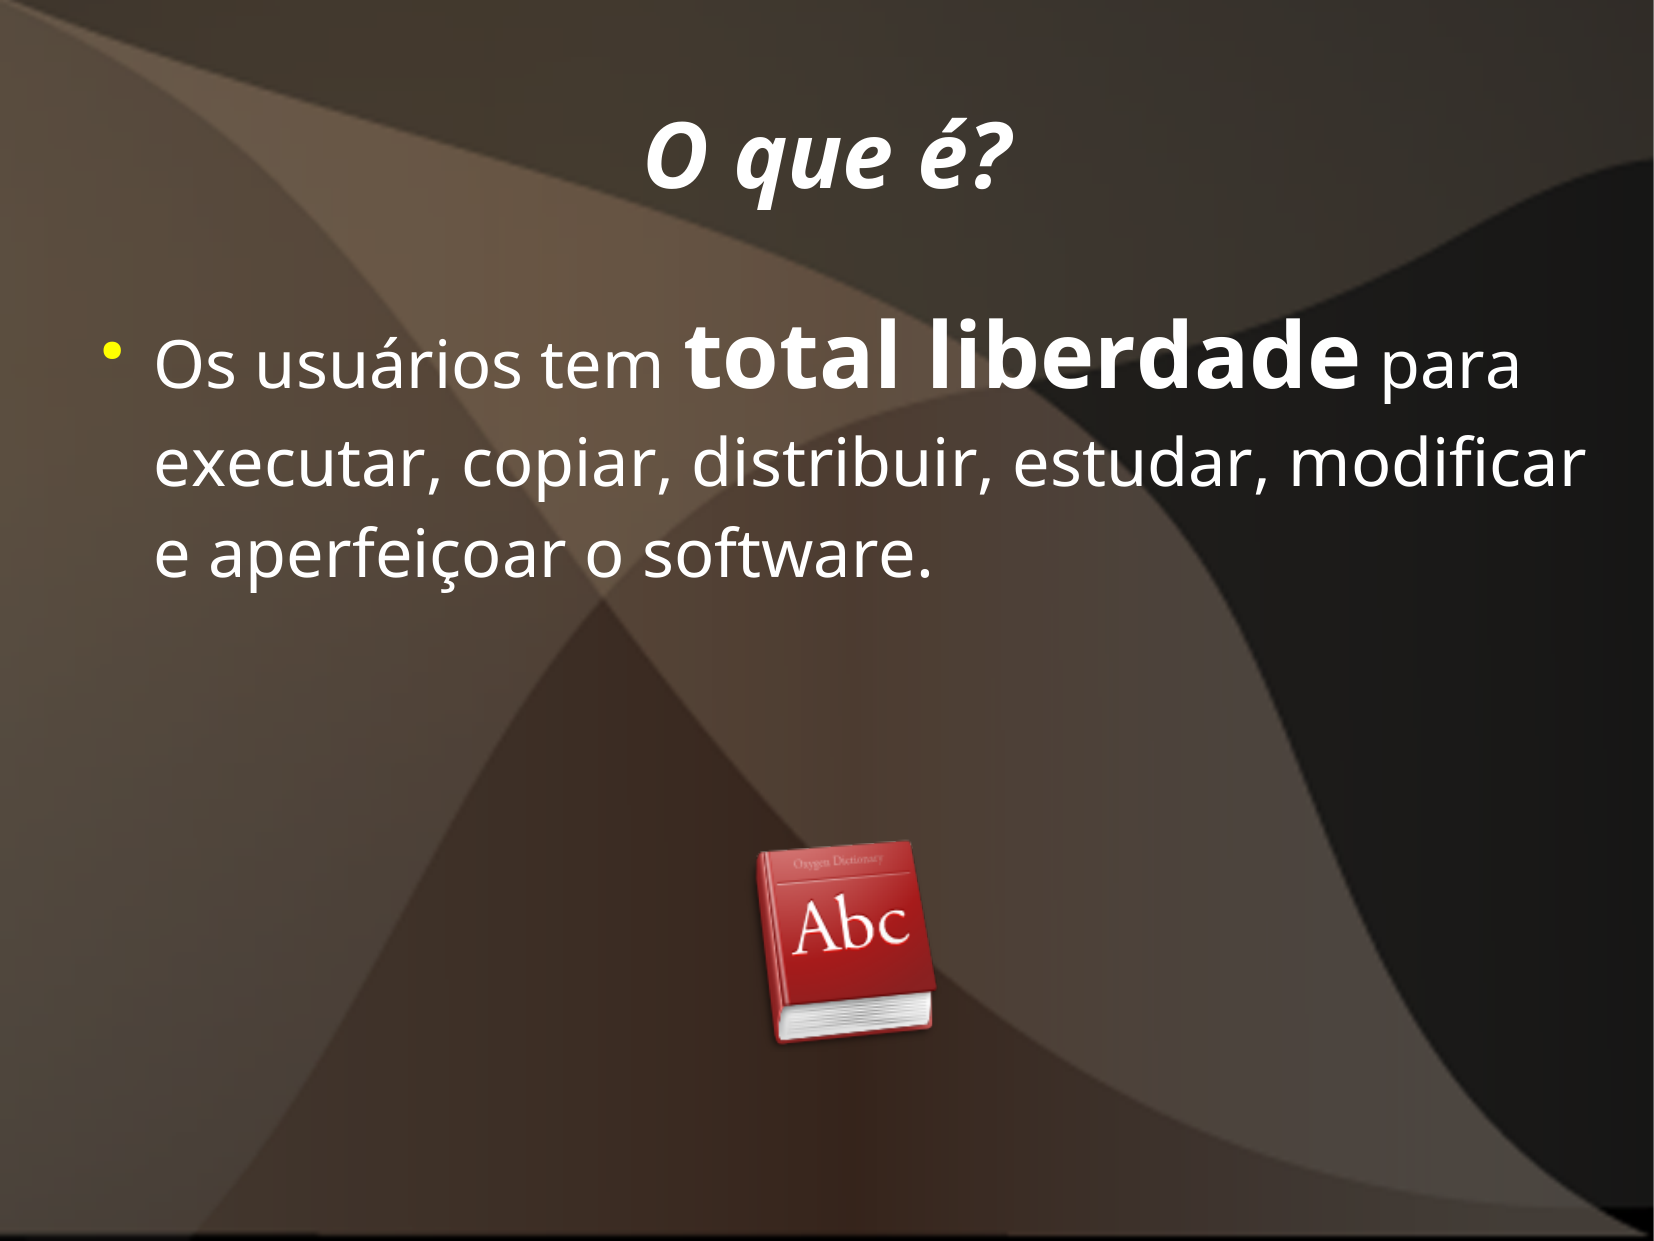

# O que é?
Os usuários tem total liberdade para executar, copiar, distribuir, estudar, modificar e aperfeiçoar o software.